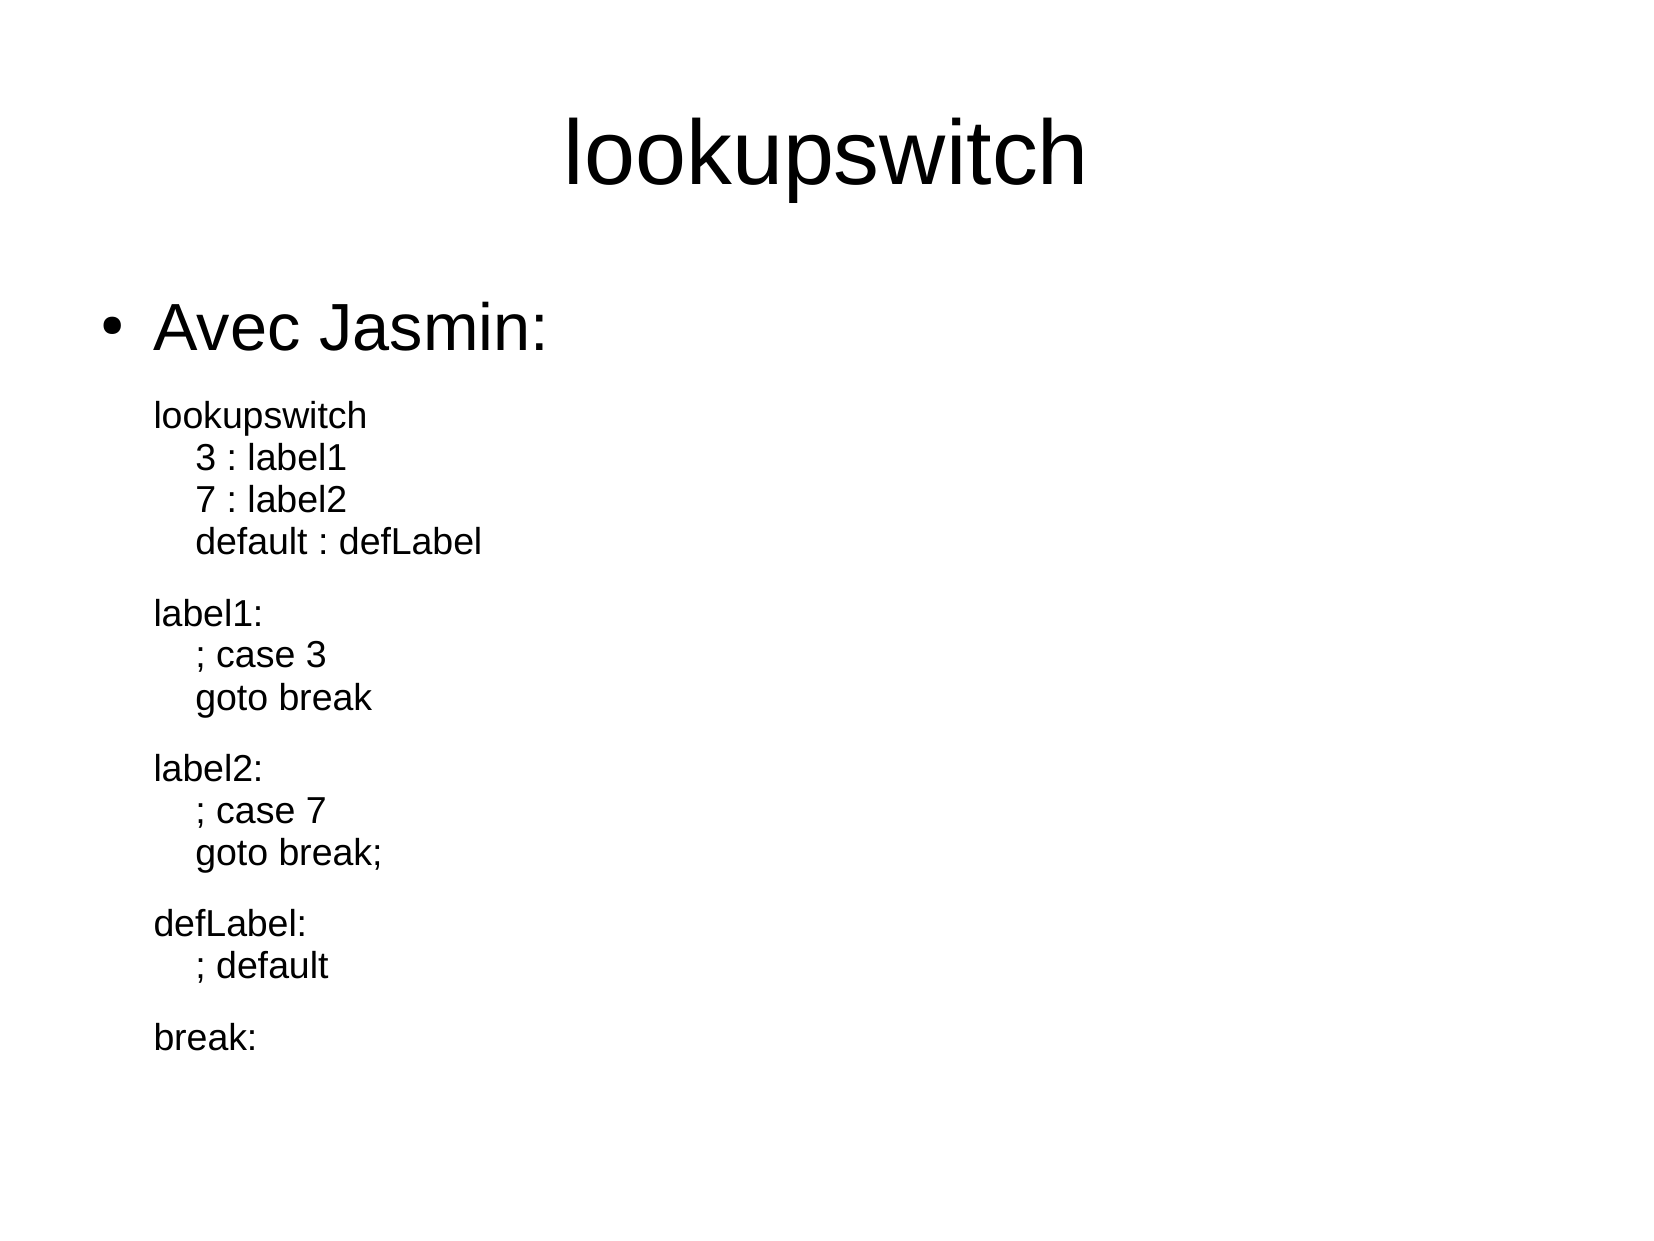

# lookupswitch
Avec Jasmin:
lookupswitch
 3 : label1
 7 : label2
 default : defLabel
label1:
 ; case 3
 goto break
label2:
 ; case 7
 goto break;
defLabel:
 ; default
break: